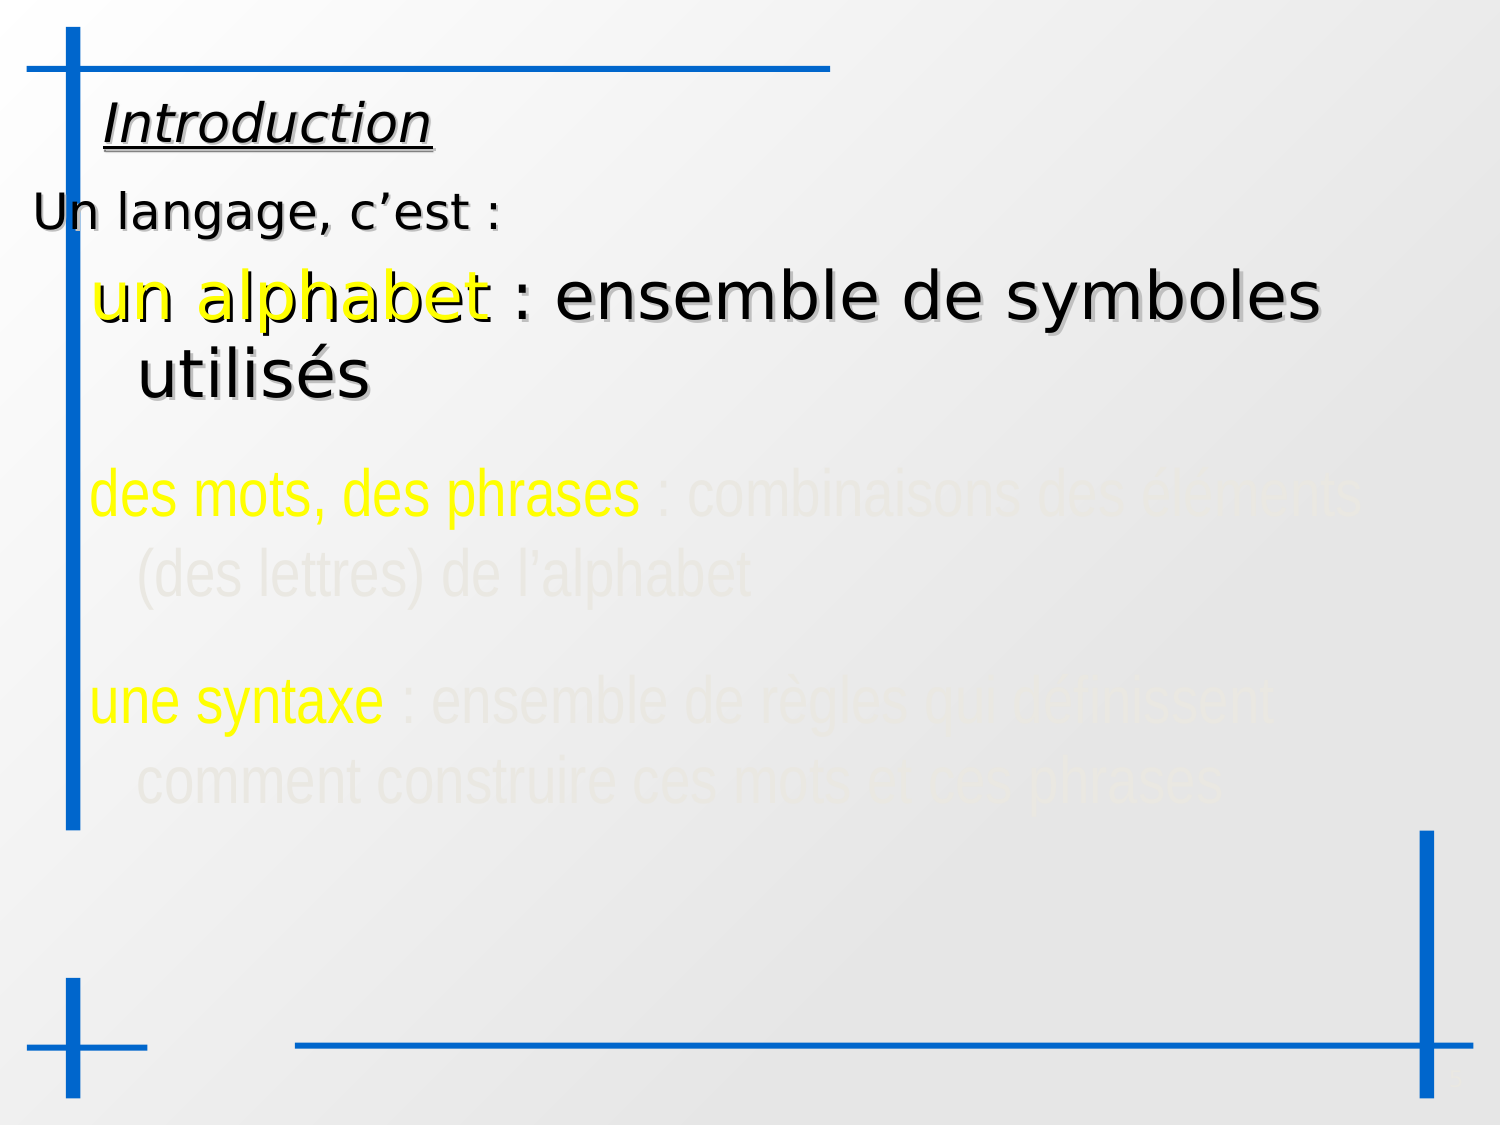

# Introduction
Un langage, c’est :
un alphabet : ensemble de symboles utilisés
des mots, des phrases : combinaisons des éléments (des lettres) de l’alphabet
une syntaxe : ensemble de règles qui définissent comment construire ces mots et ces phrases